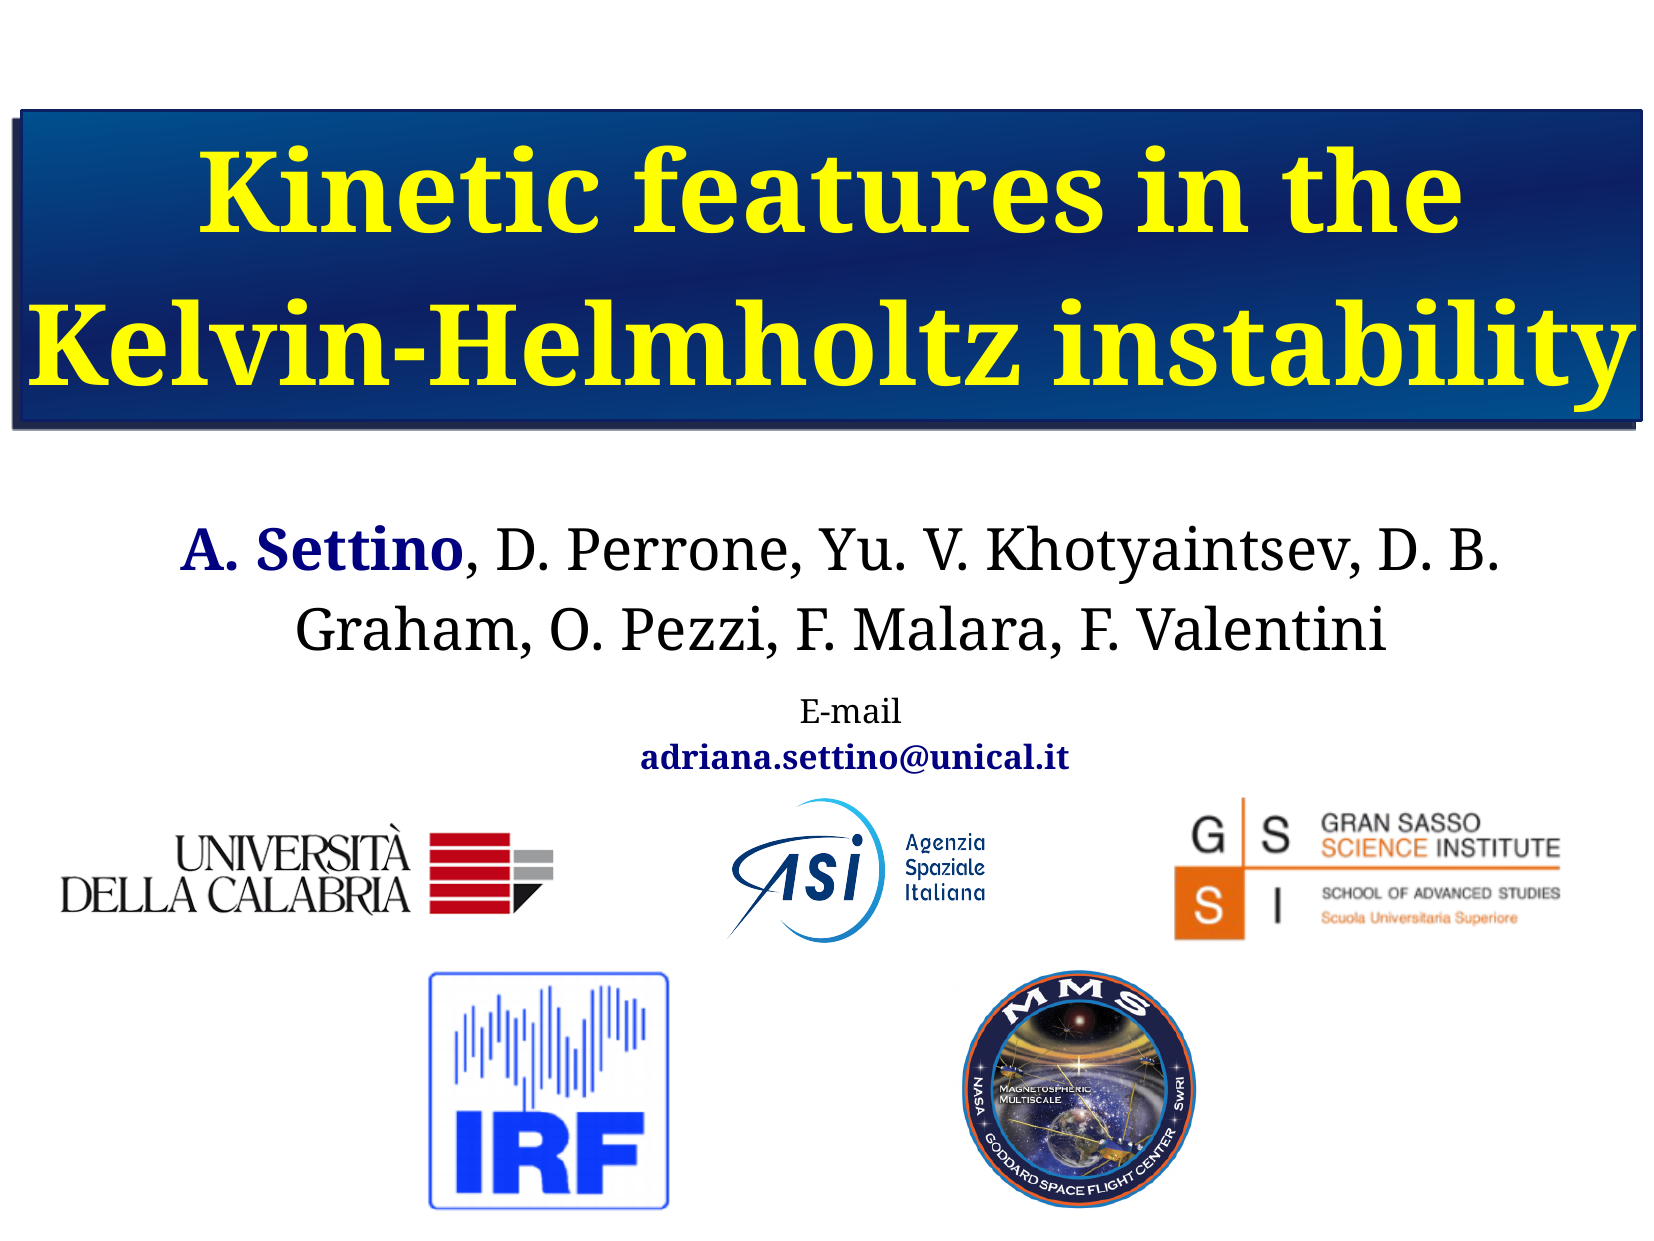

Kinetic features in the Kelvin-Helmholtz instability
A. Settino, D. Perrone, Yu. V. Khotyaintsev, D. B. Graham, O. Pezzi, F. Malara, F. Valentini
E-mail adriana.settino@unical.it